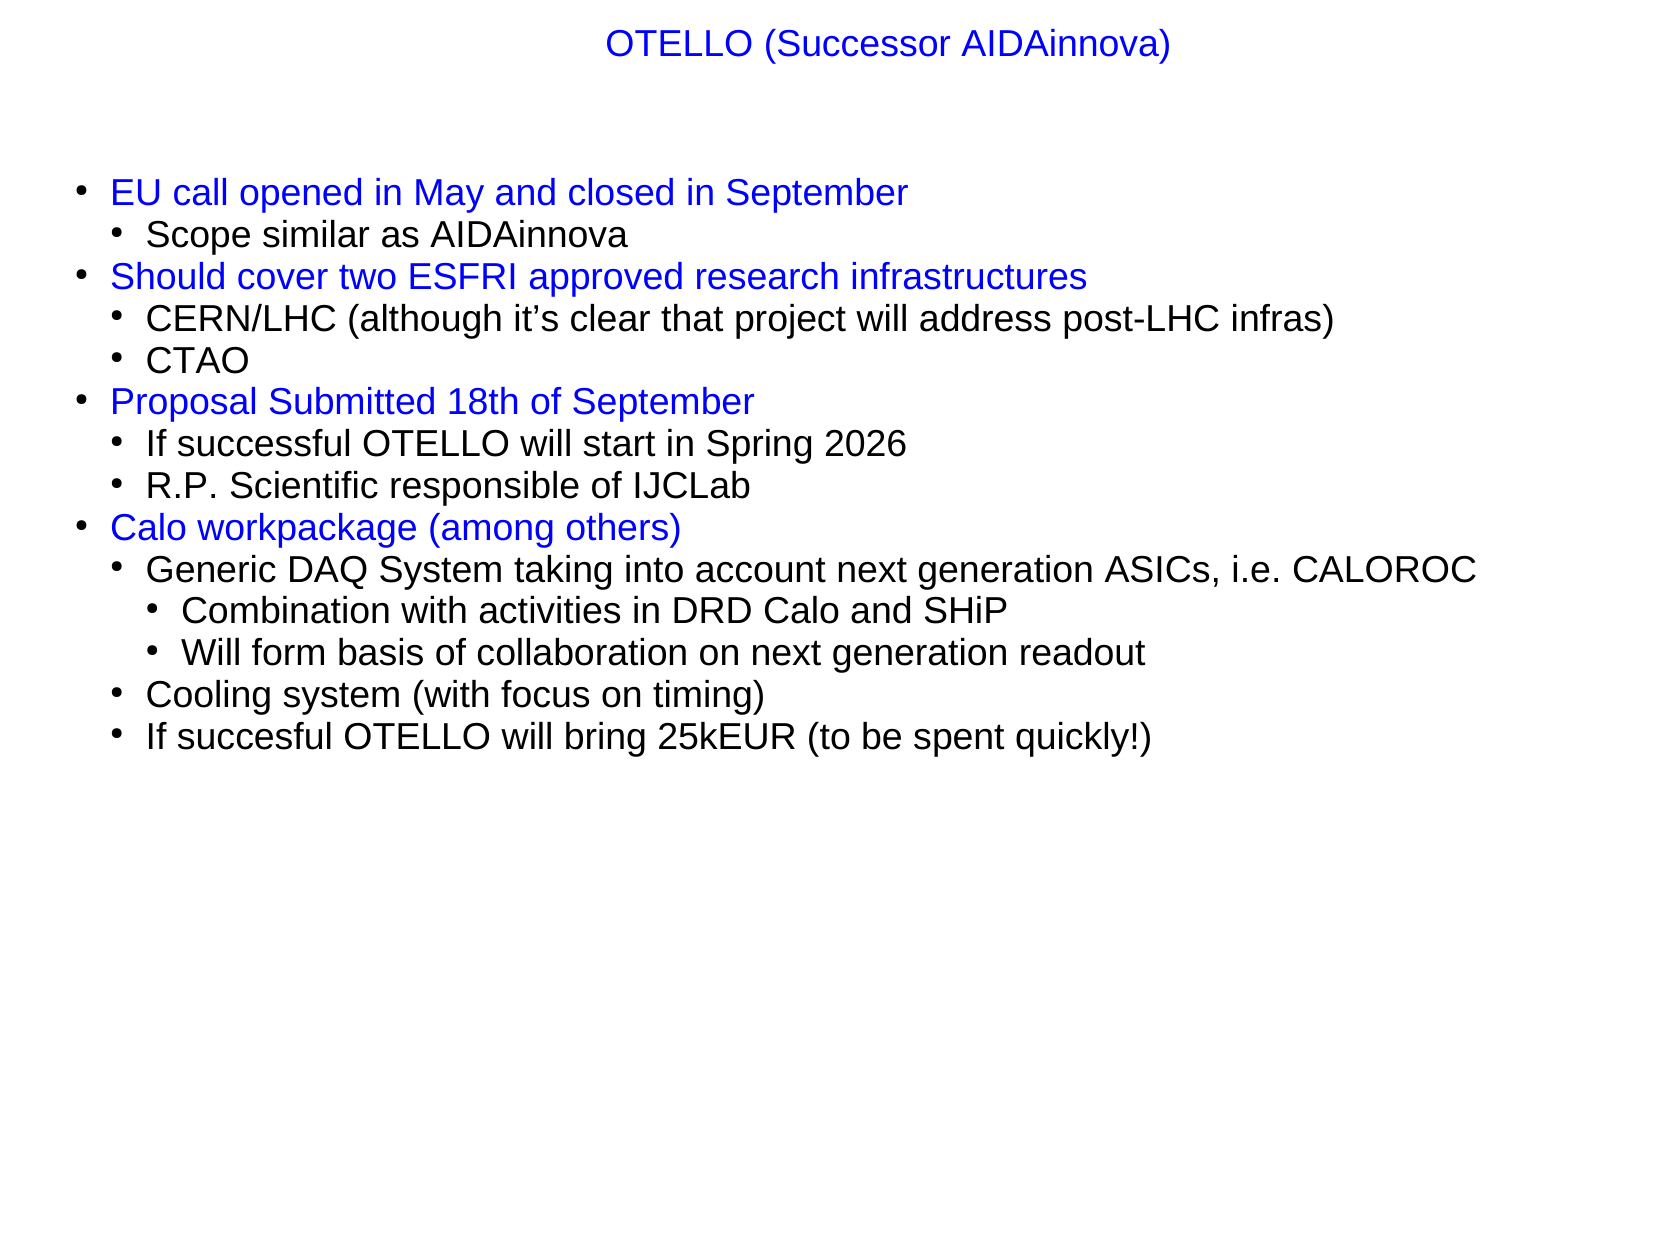

OTELLO (Successor AIDAinnova)
EU call opened in May and closed in September
Scope similar as AIDAinnova
Should cover two ESFRI approved research infrastructures
CERN/LHC (although it’s clear that project will address post-LHC infras)
CTAO
Proposal Submitted 18th of September
If successful OTELLO will start in Spring 2026
R.P. Scientific responsible of IJCLab
Calo workpackage (among others)
Generic DAQ System taking into account next generation ASICs, i.e. CALOROC
Combination with activities in DRD Calo and SHiP
Will form basis of collaboration on next generation readout
Cooling system (with focus on timing)
If succesful OTELLO will bring 25kEUR (to be spent quickly!)